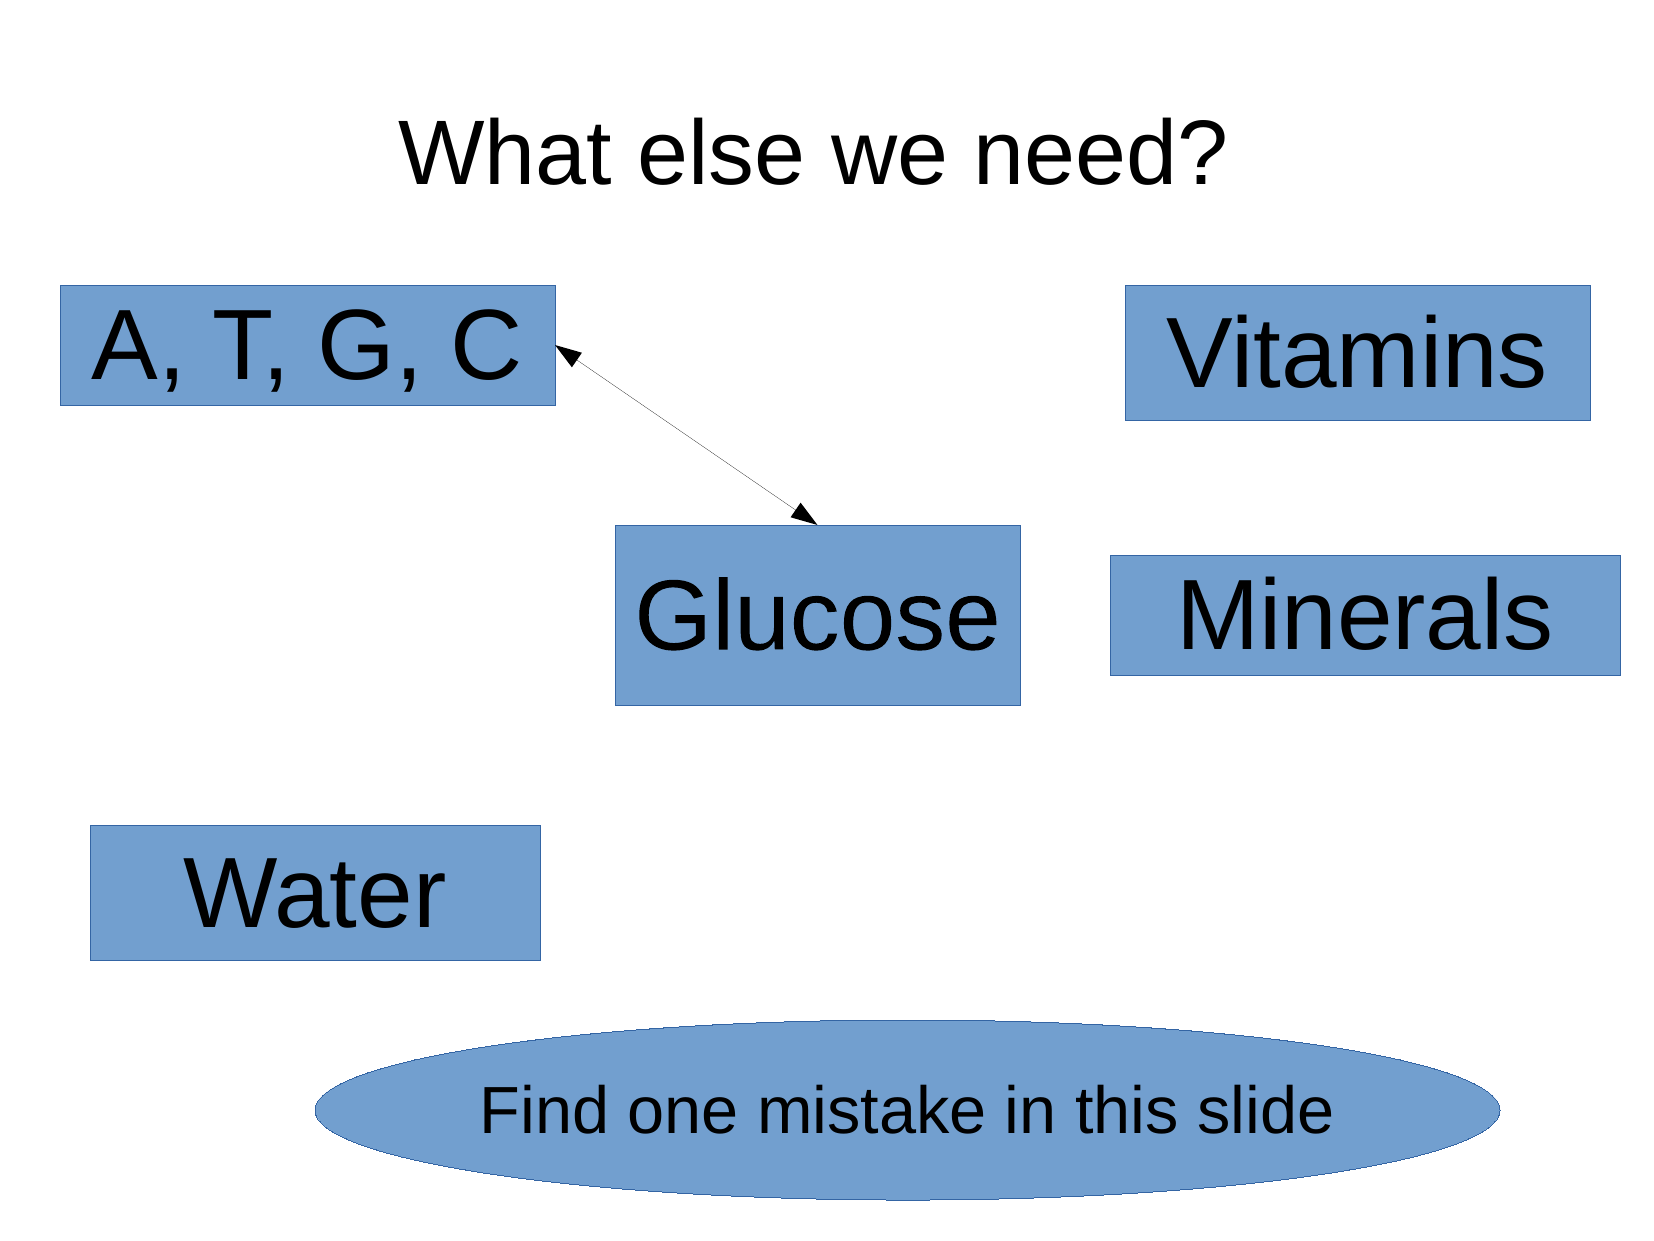

# What else we need?
A, T, G, C
Vitamins
Minerals
Water
Find one mistake in this slide